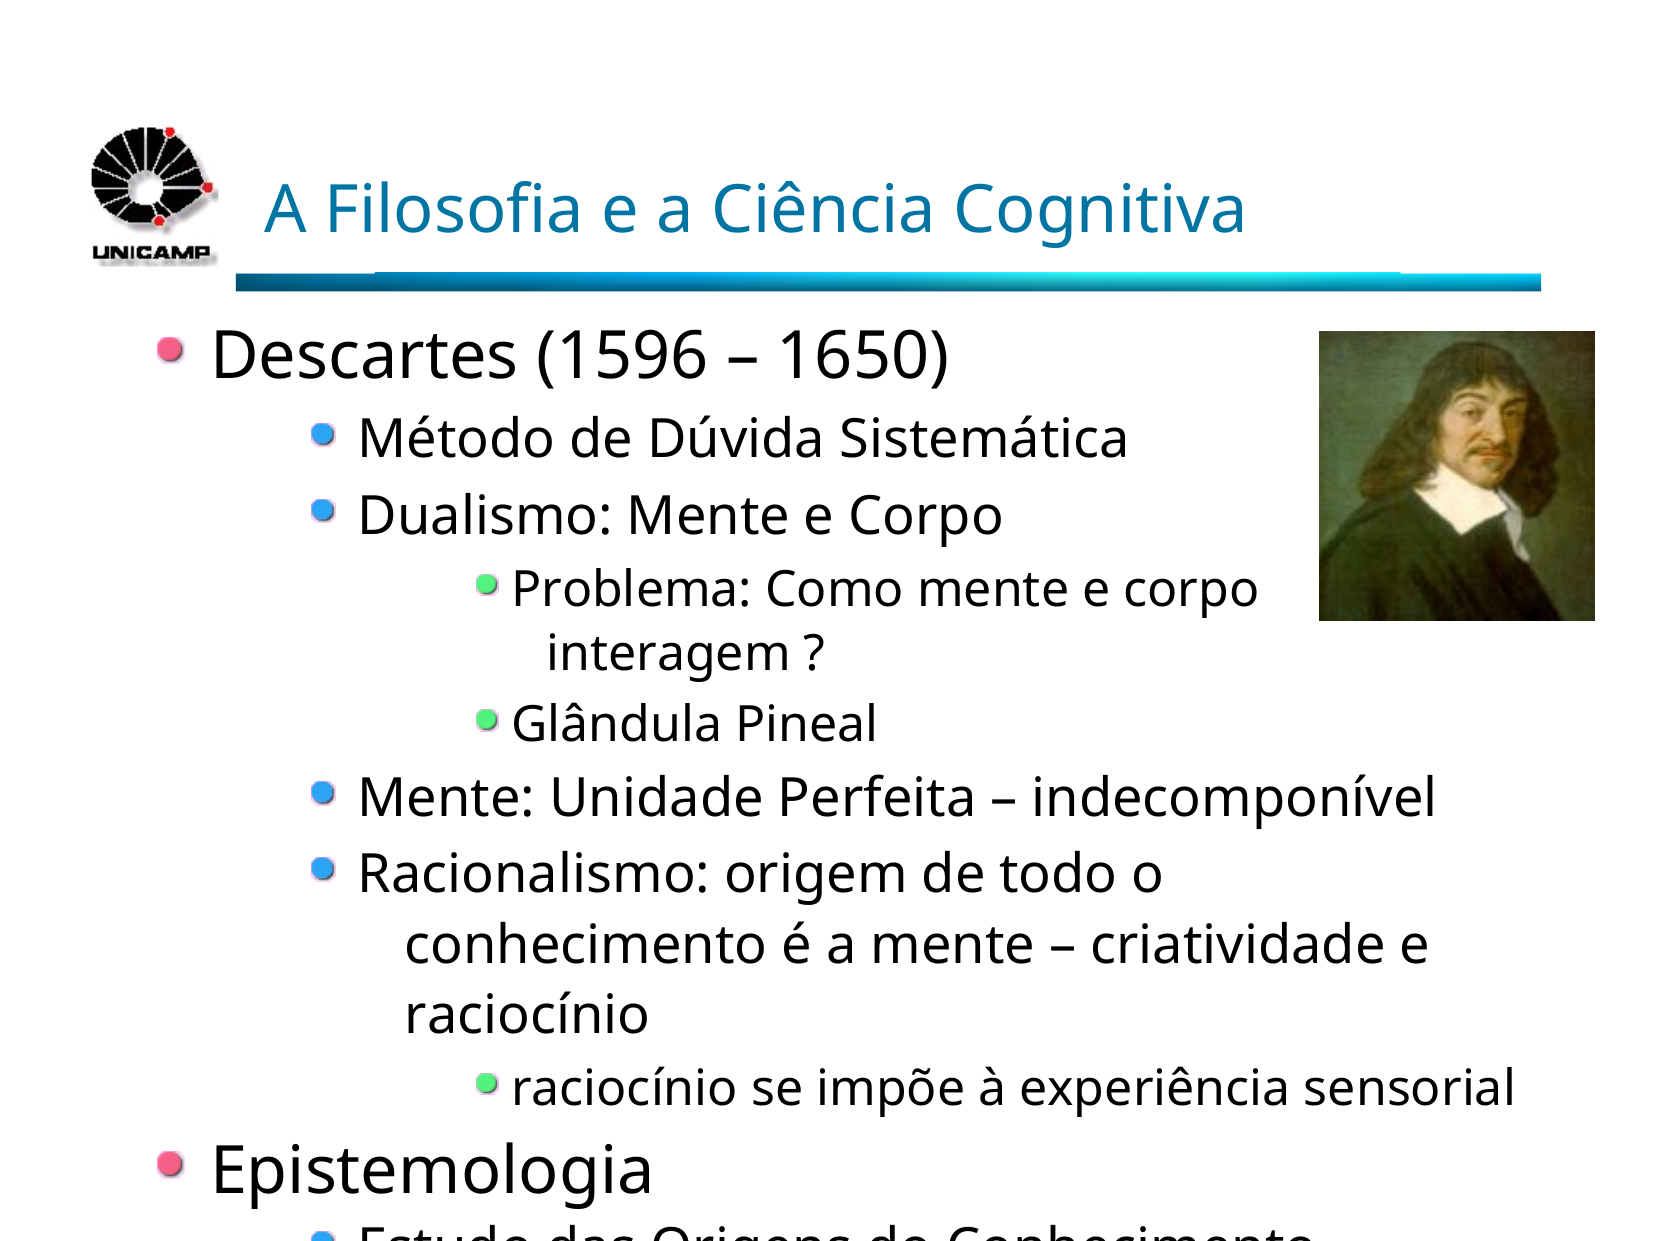

# A Filosofia e a Ciência Cognitiva
Descartes (1596 – 1650)
Método de Dúvida Sistemática
Dualismo: Mente e Corpo
Problema: Como mente e corpo interagem ?
Glândula Pineal
Mente: Unidade Perfeita – indecomponível
Racionalismo: origem de todo o conhecimento é a mente – criatividade e raciocínio
raciocínio se impõe à experiência sensorial
Epistemologia
Estudo das Origens do Conhecimento Humano
sua natureza, pre-suposições e fundamentos, sua extensão e validade